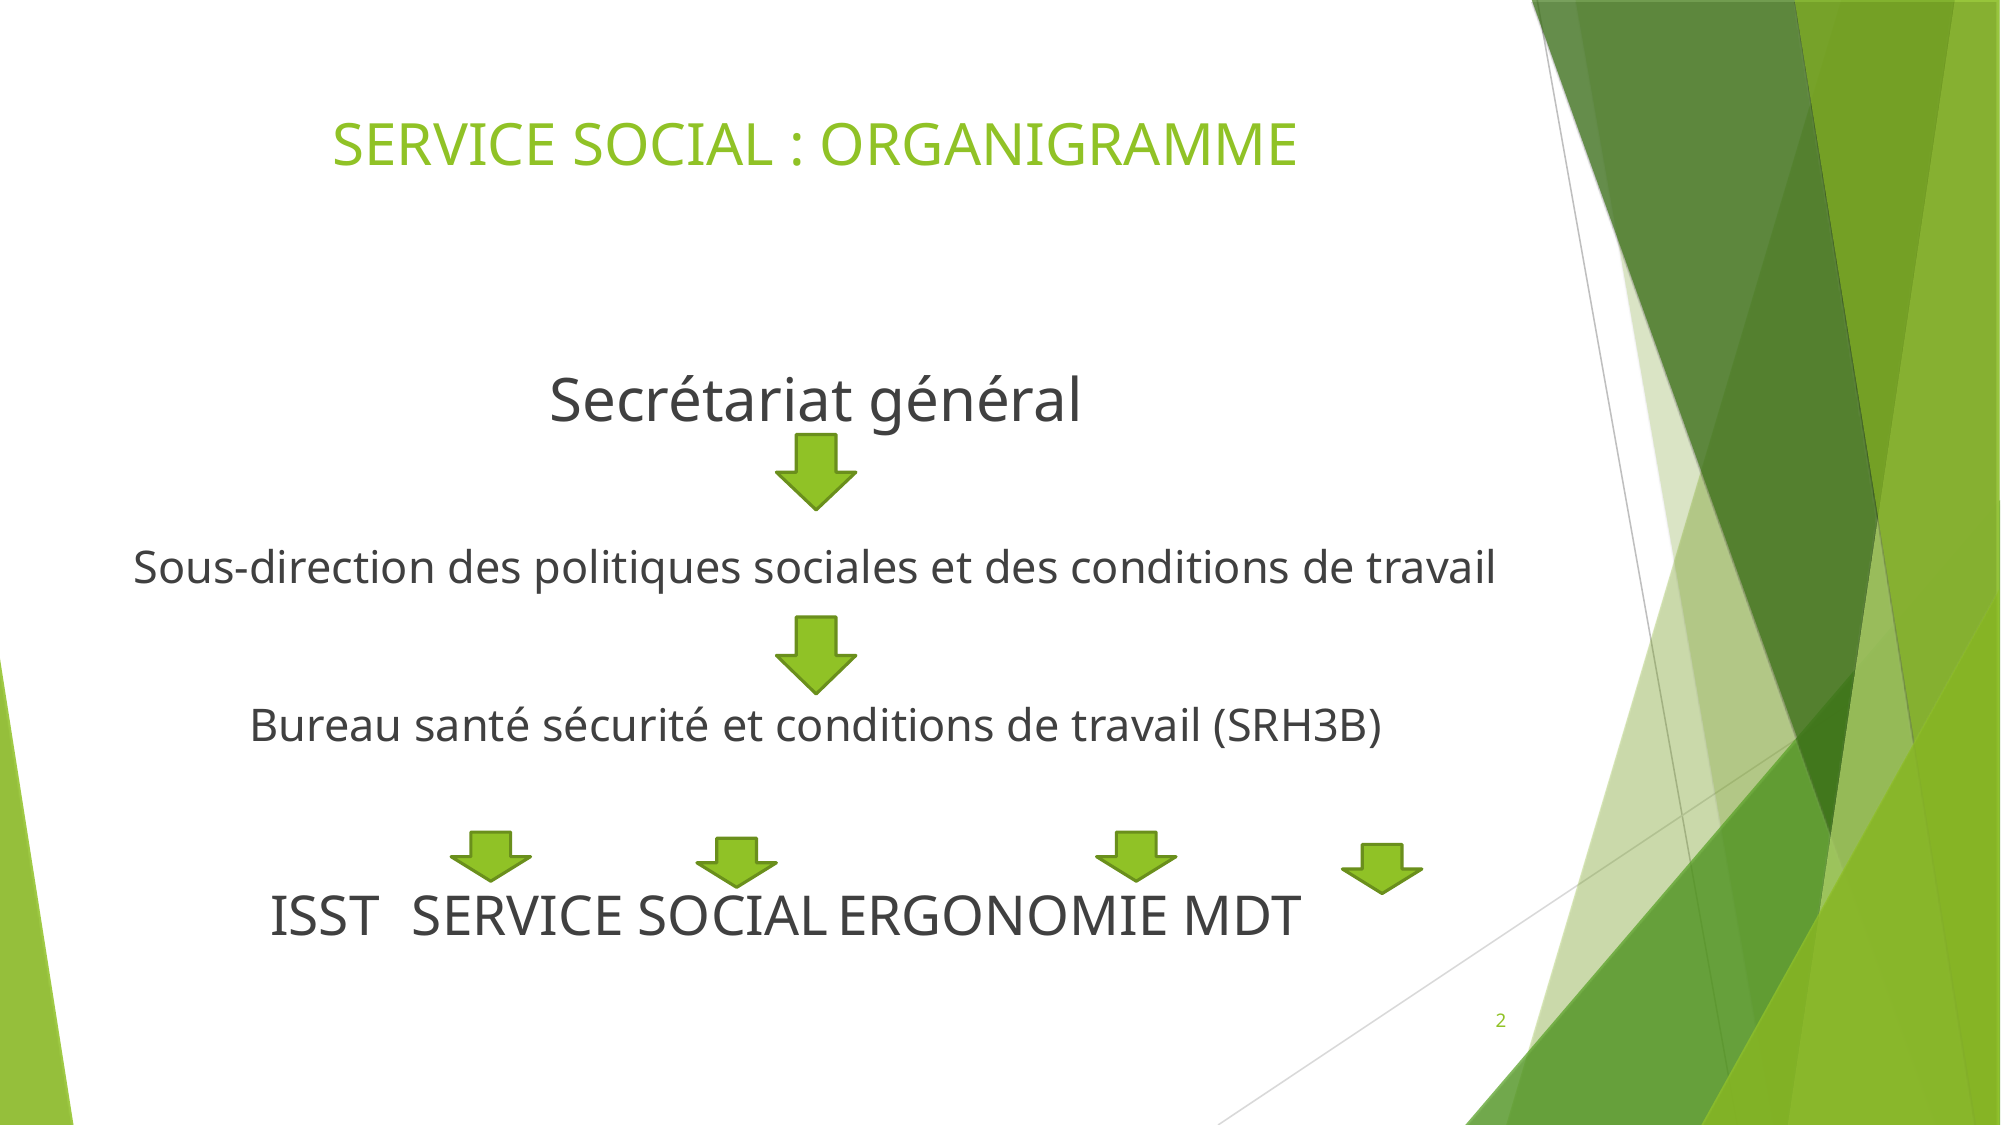

# SERVICE SOCIAL : ORGANIGRAMME
Secrétariat général
Sous-direction des politiques sociales et des conditions de travail
Bureau santé sécurité et conditions de travail (SRH3B)
ISST	SERVICE SOCIAL	ERGONOMIE MDT